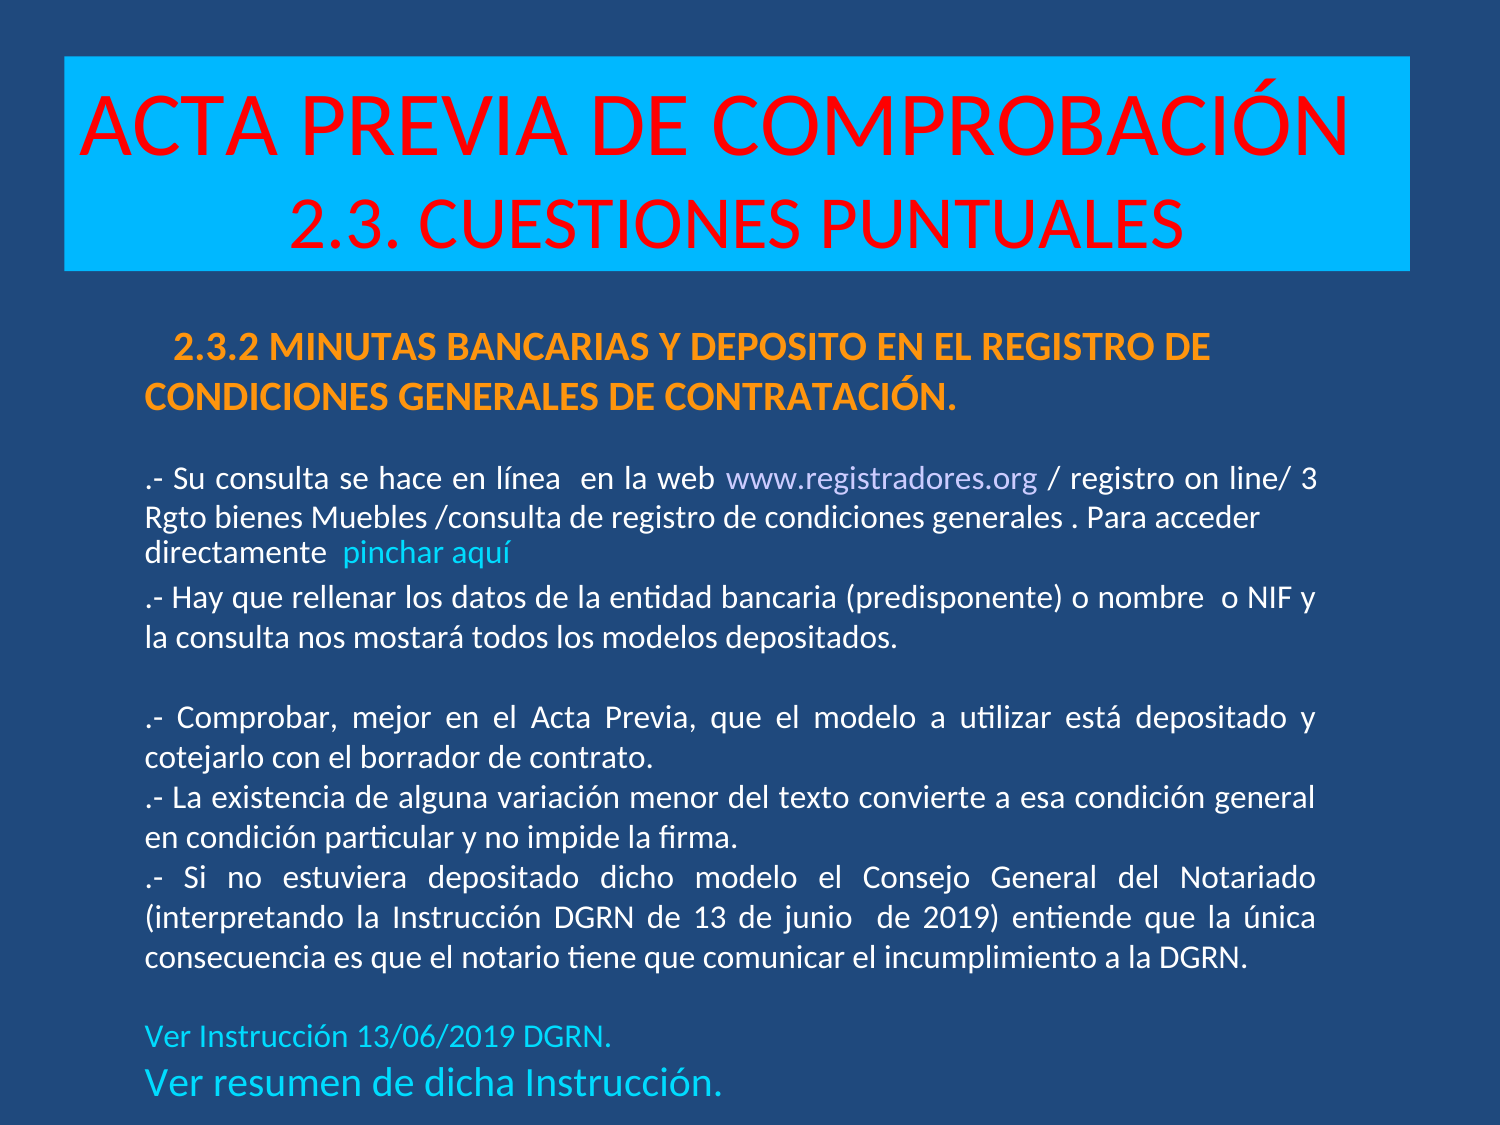

ACTA PREVIA DE COMPROBACIÓN
2.3. CUESTIONES PUNTUALES
 2.3.2 MINUTAS BANCARIAS Y DEPOSITO EN EL REGISTRO DE CONDICIONES GENERALES DE CONTRATACIÓN.
.- Su consulta se hace en línea en la web www.registradores.org / registro on line/ 3 Rgto bienes Muebles /consulta de registro de condiciones generales . Para acceder
.- Hay que rellenar los datos de la entidad bancaria (predisponente) o nombre o NIF y la consulta nos mostará todos los modelos depositados.
.- Comprobar, mejor en el Acta Previa, que el modelo a utilizar está depositado y cotejarlo con el borrador de contrato.
.- La existencia de alguna variación menor del texto convierte a esa condición general en condición particular y no impide la firma.
.- Si no estuviera depositado dicho modelo el Consejo General del Notariado (interpretando la Instrucción DGRN de 13 de junio de 2019) entiende que la única consecuencia es que el notario tiene que comunicar el incumplimiento a la DGRN.
Ver Instrucción 13/06/2019 DGRN.
Ver resumen de dicha Instrucción.
directamente pinchar aquí